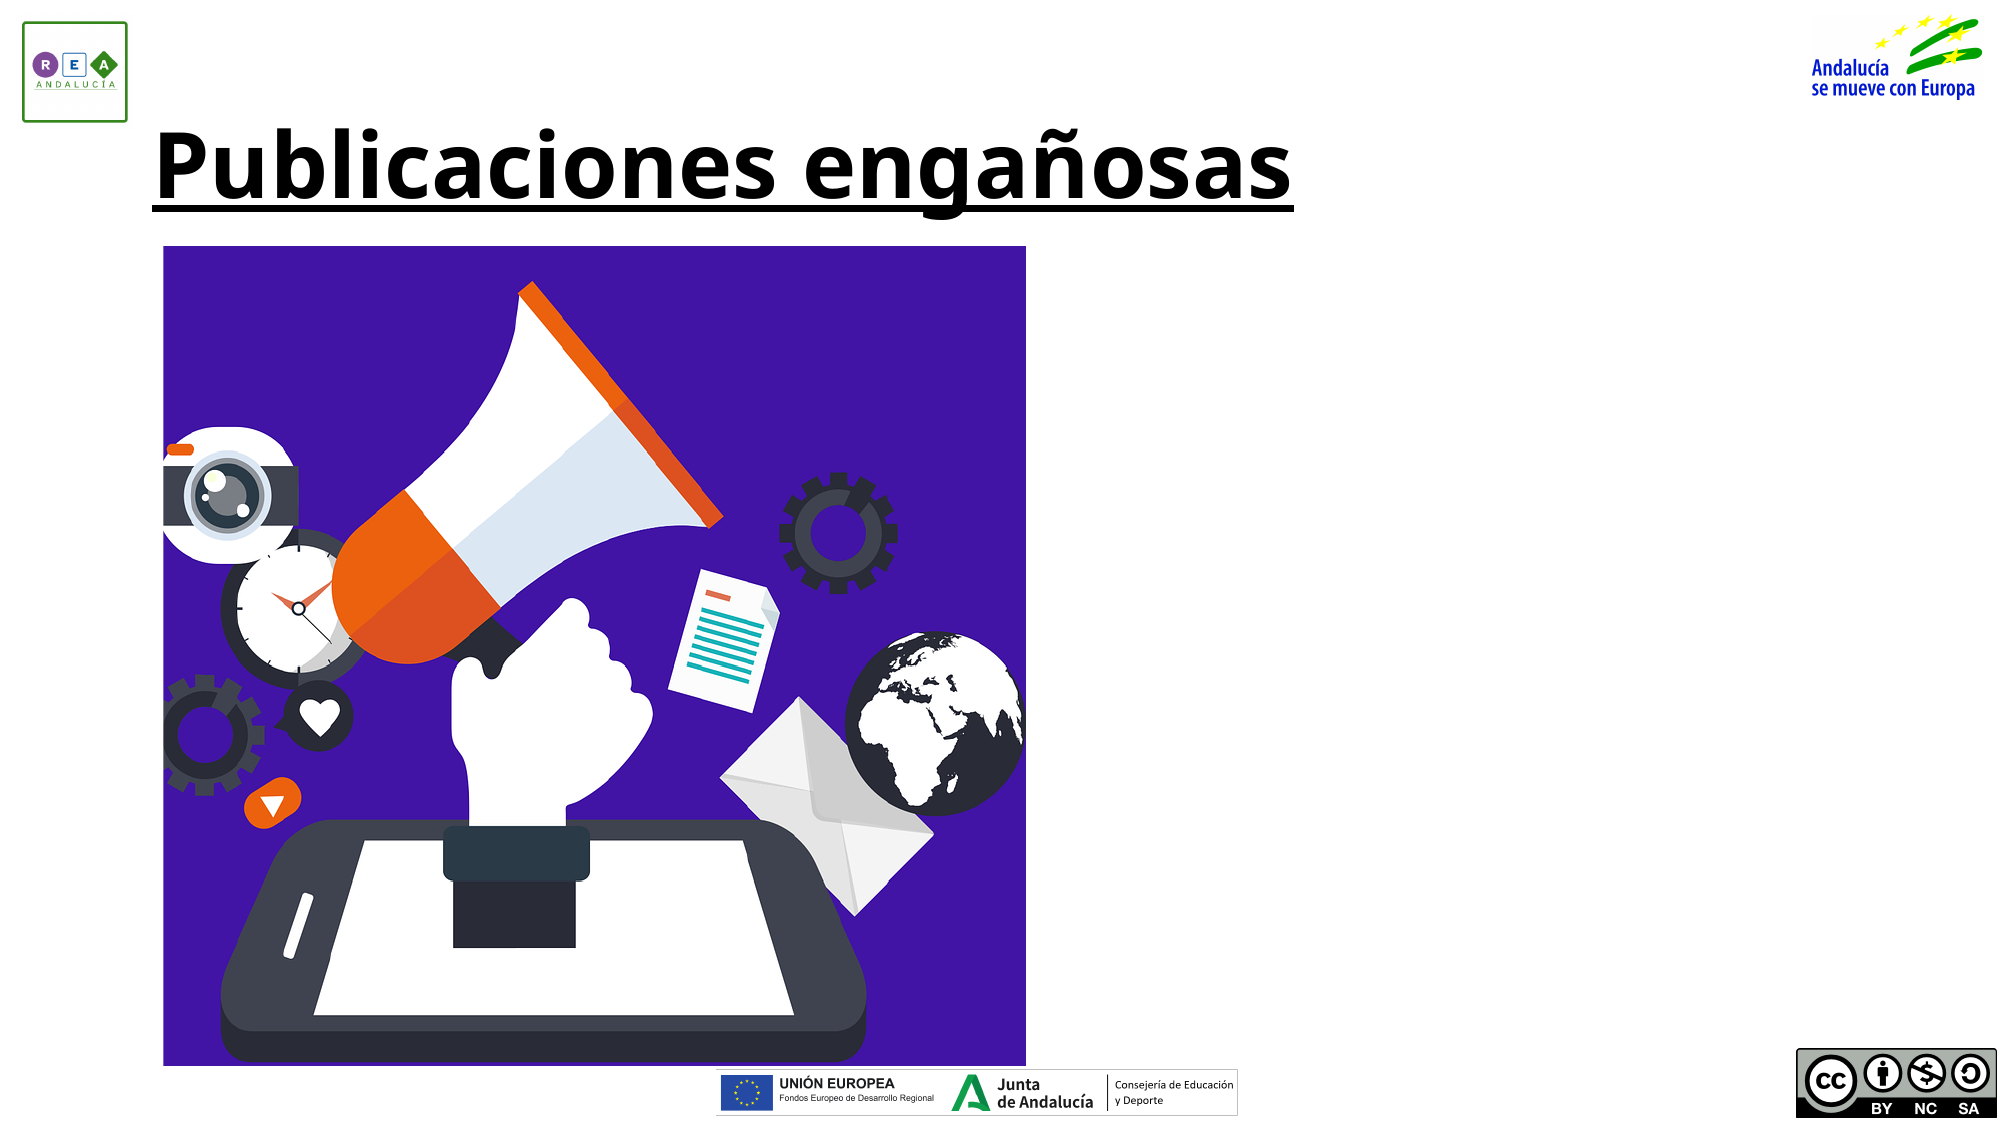

# Publicaciones engañosas
Las publicaciones engañosas son aquellas informaciones que ocultan parte de la información; o bien, exageran algunos aspectos para influir en la opinión de quien lee la información.